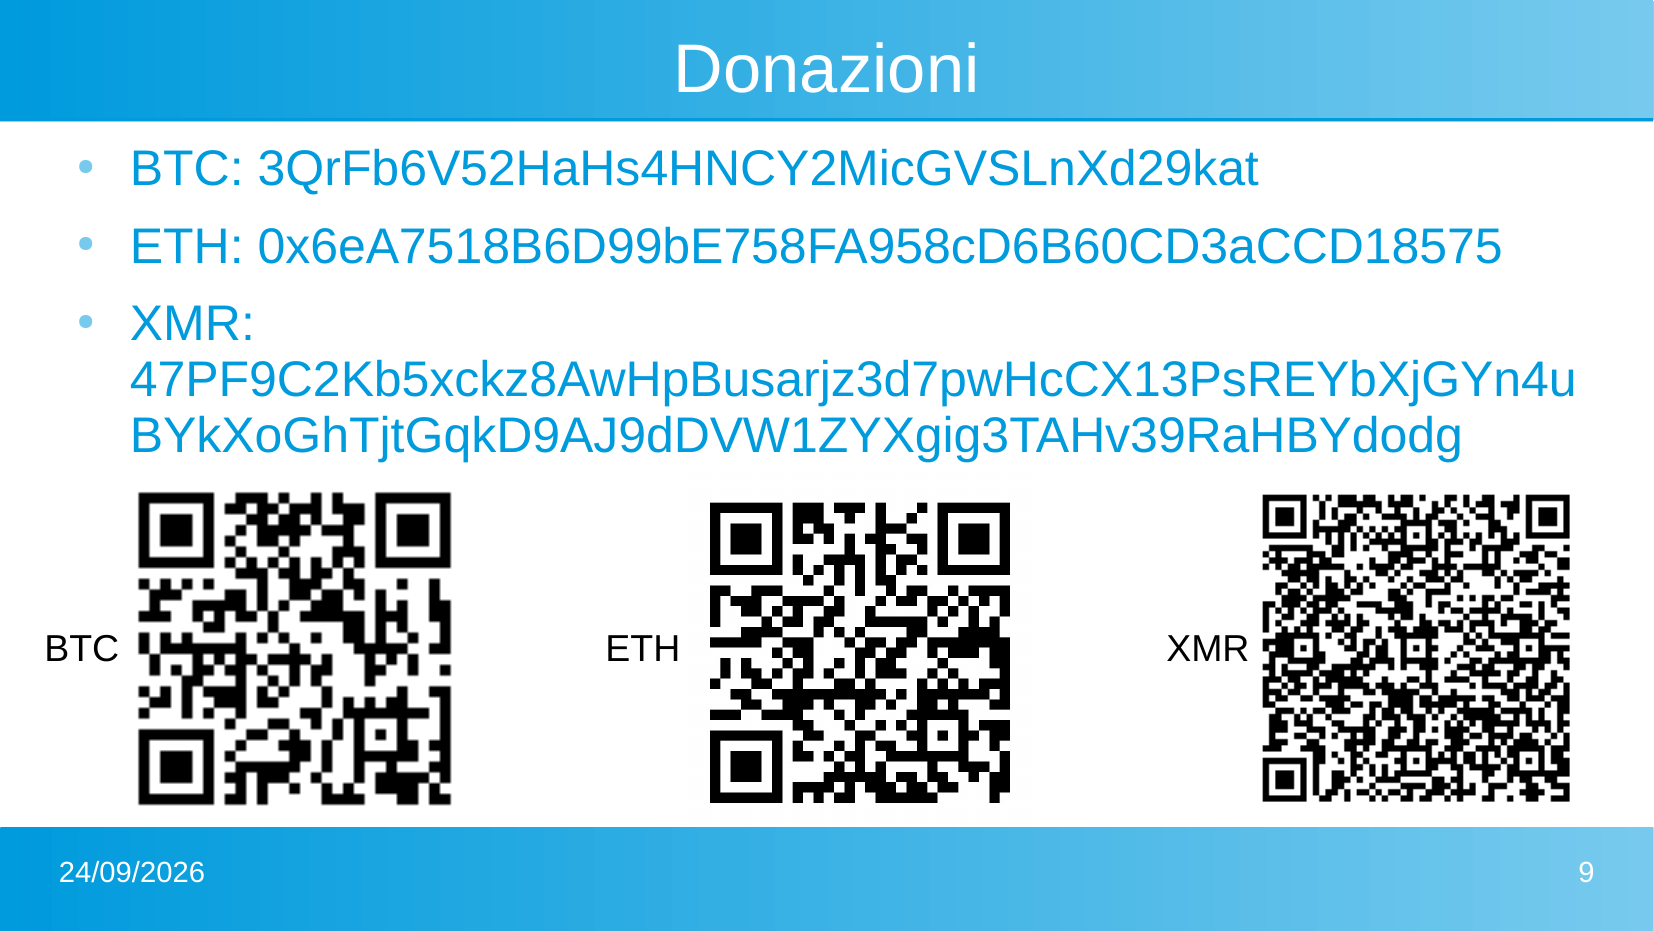

# Donazioni
BTC: 3QrFb6V52HaHs4HNCY2MicGVSLnXd29kat
ETH: 0x6eA7518B6D99bE758FA958cD6B60CD3aCCD18575
XMR: 47PF9C2Kb5xckz8AwHpBusarjz3d7pwHcCX13PsREYbXjGYn4uBYkXoGhTjtGqkD9AJ9dDVW1ZYXgig3TAHv39RaHBYdodg
BTC
ETH
XMR
9